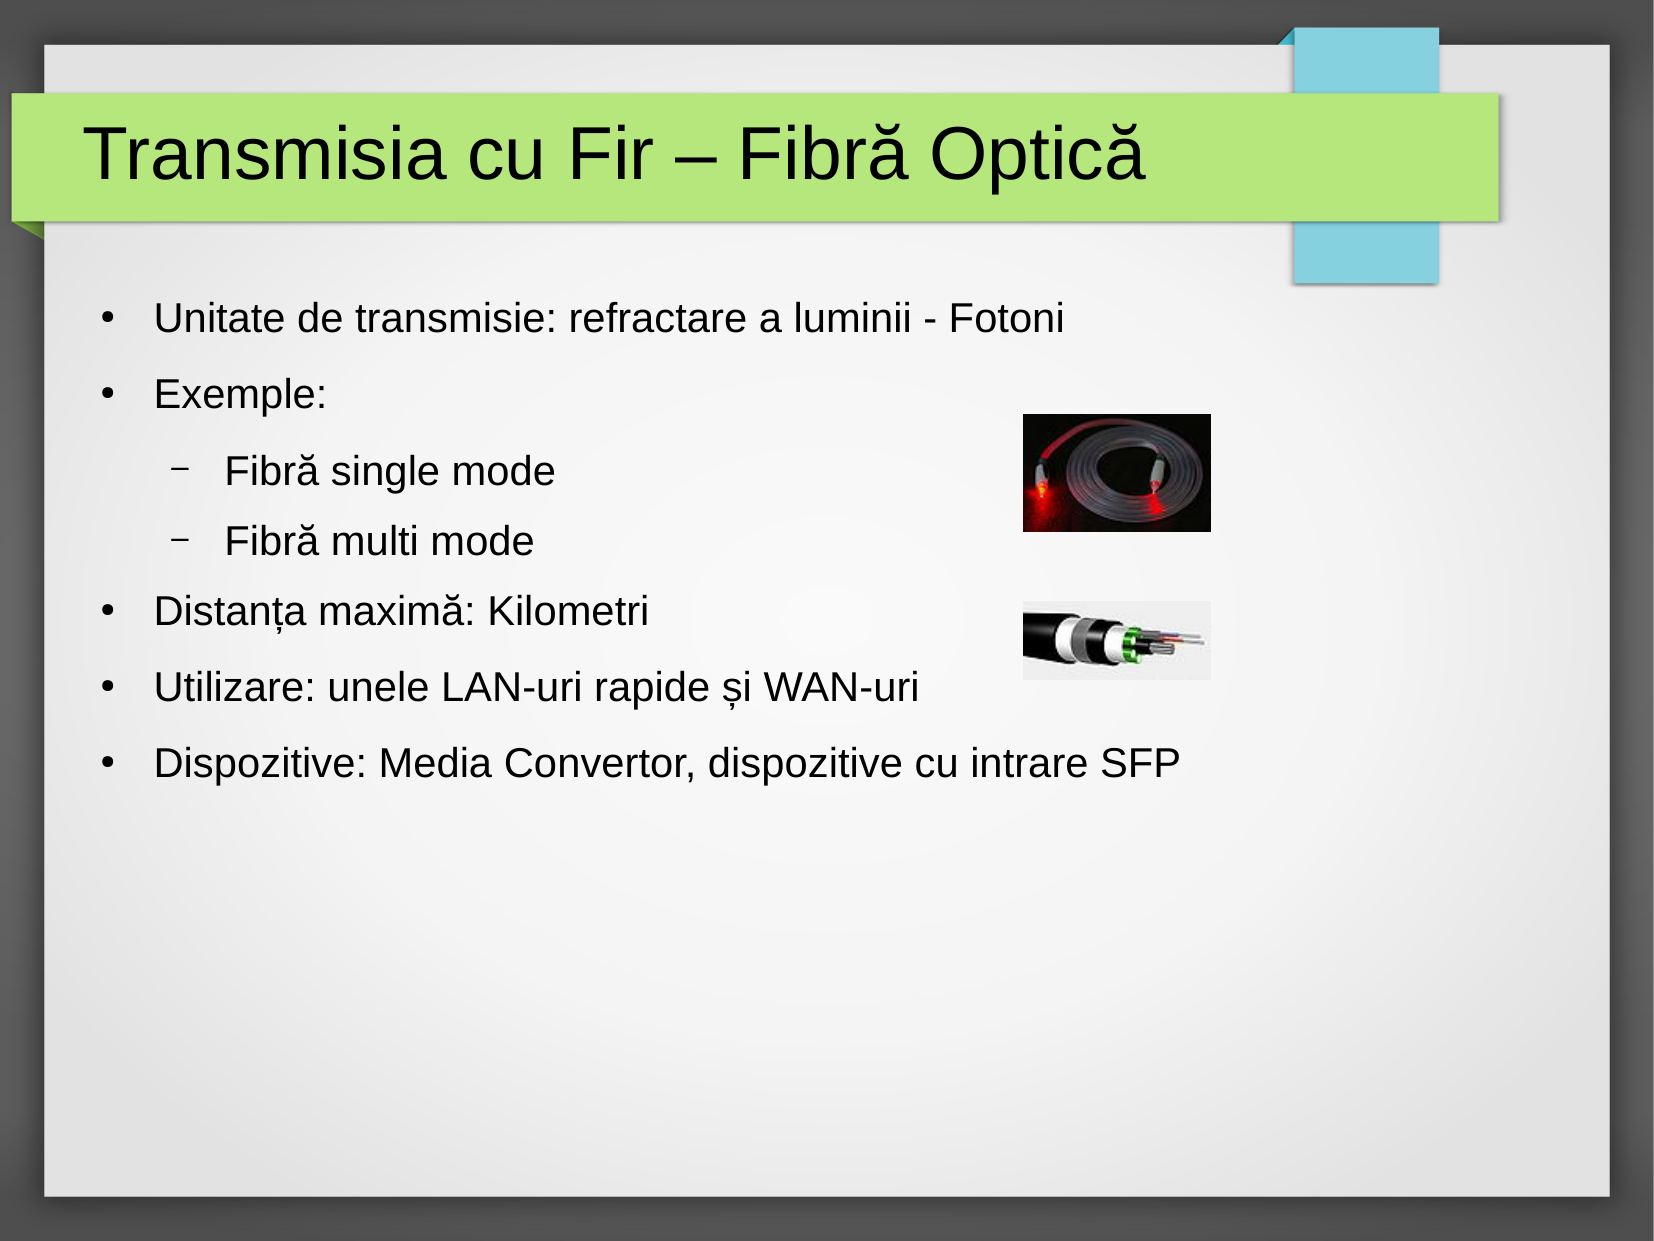

# Transmisia cu Fir – Fibră Optică
Unitate de transmisie: refractare a luminii - Fotoni
Exemple:
Fibră single mode
Fibră multi mode
Distanța maximă: Kilometri
Utilizare: unele LAN-uri rapide și WAN-uri
Dispozitive: Media Convertor, dispozitive cu intrare SFP